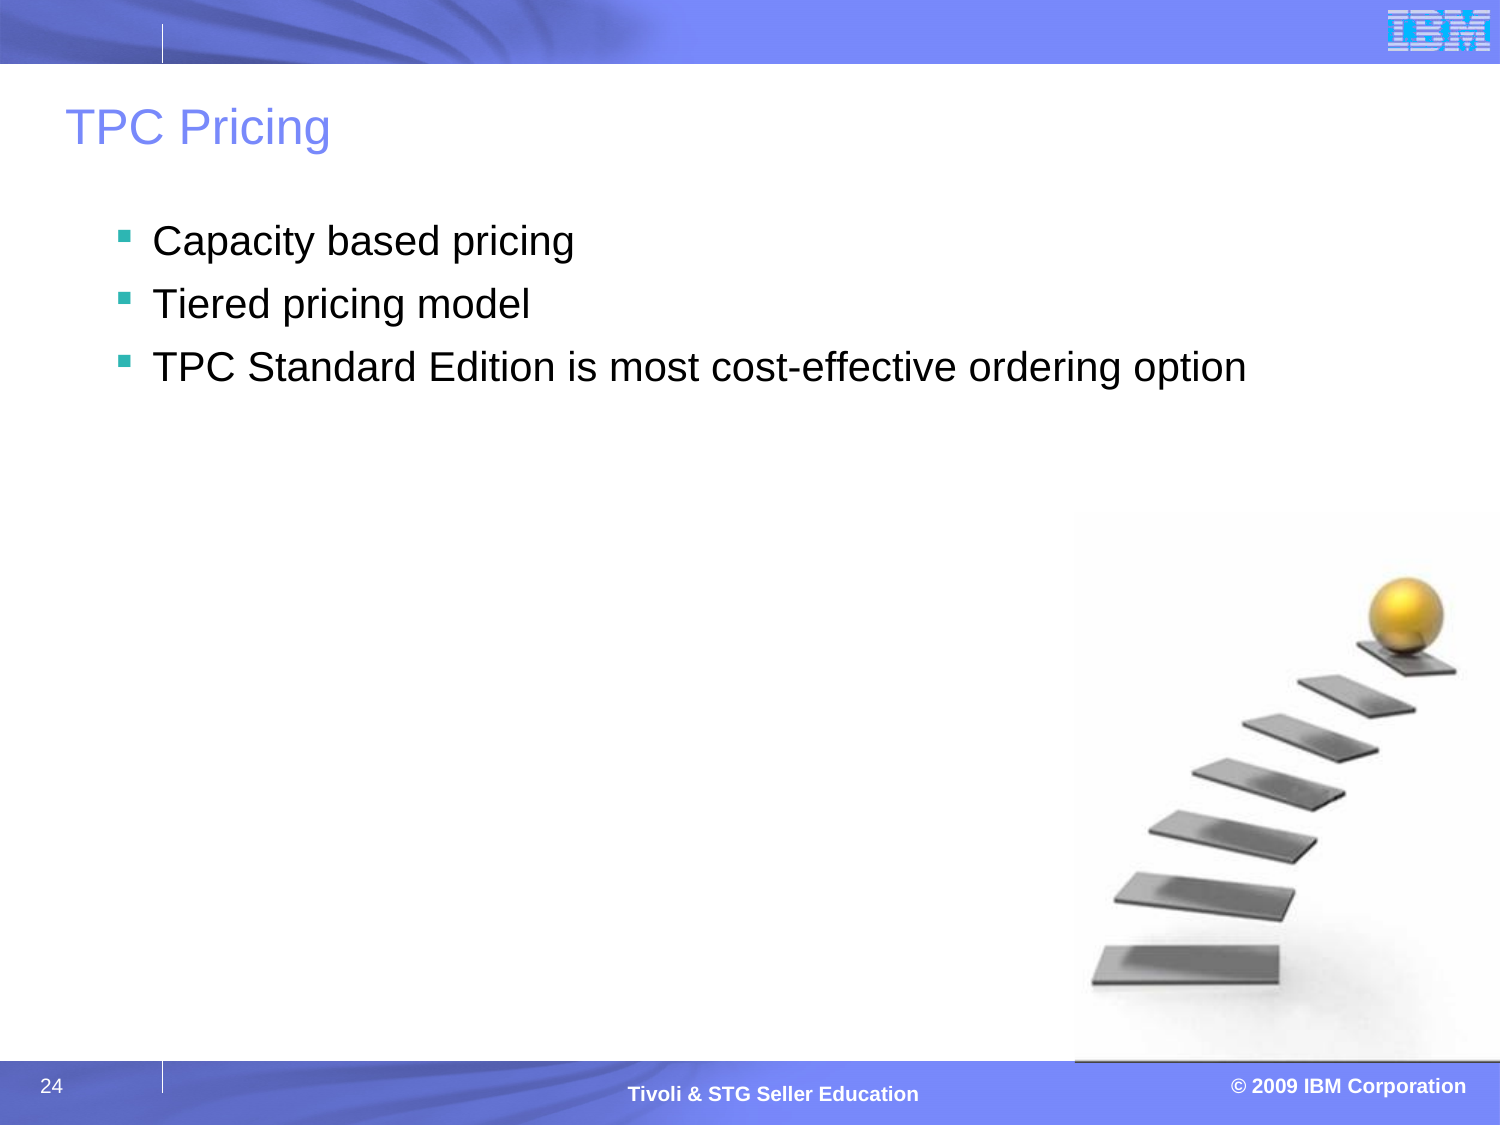

# TPC Pricing
Capacity based pricing
Tiered pricing model
TPC Standard Edition is most cost-effective ordering option